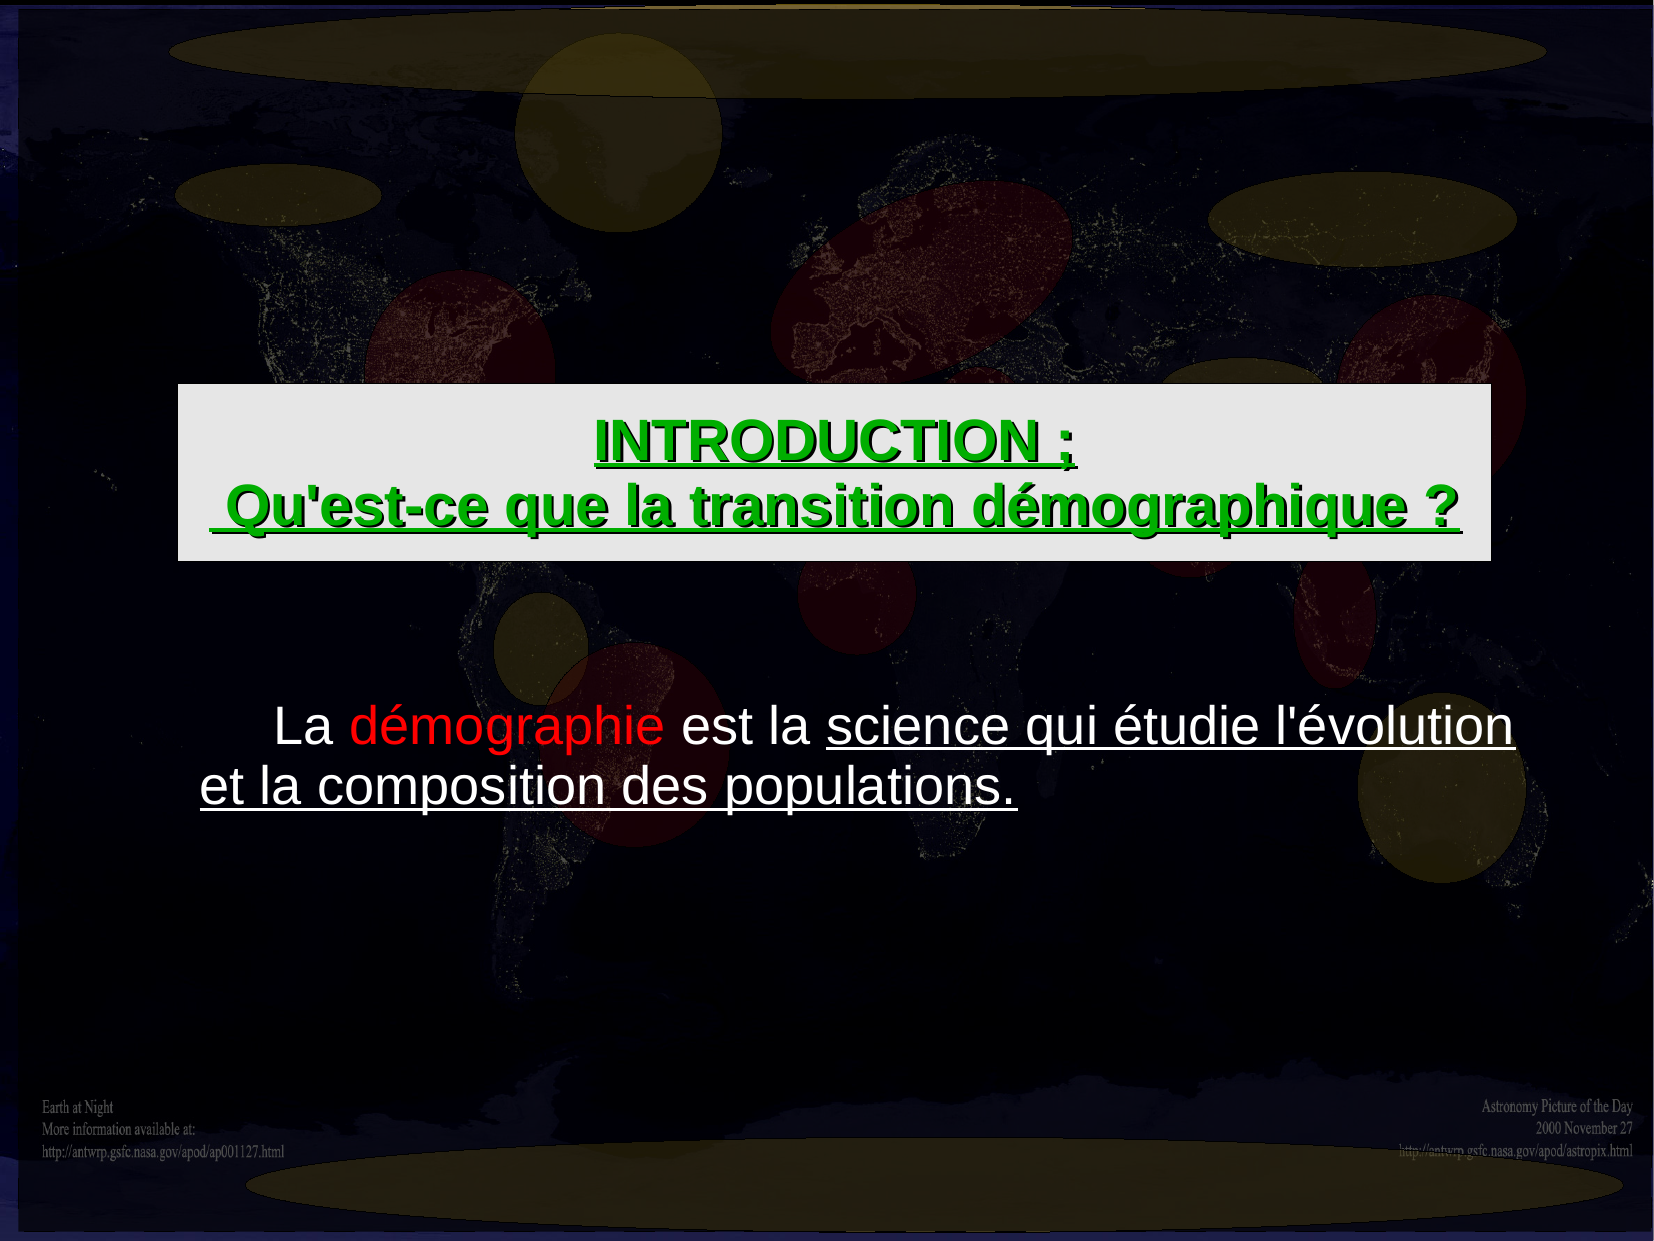

INTRODUCTION ;
 Qu'est-ce que la transition démographique ?
	La démographie est la science qui étudie l'évolution et la composition des populations.